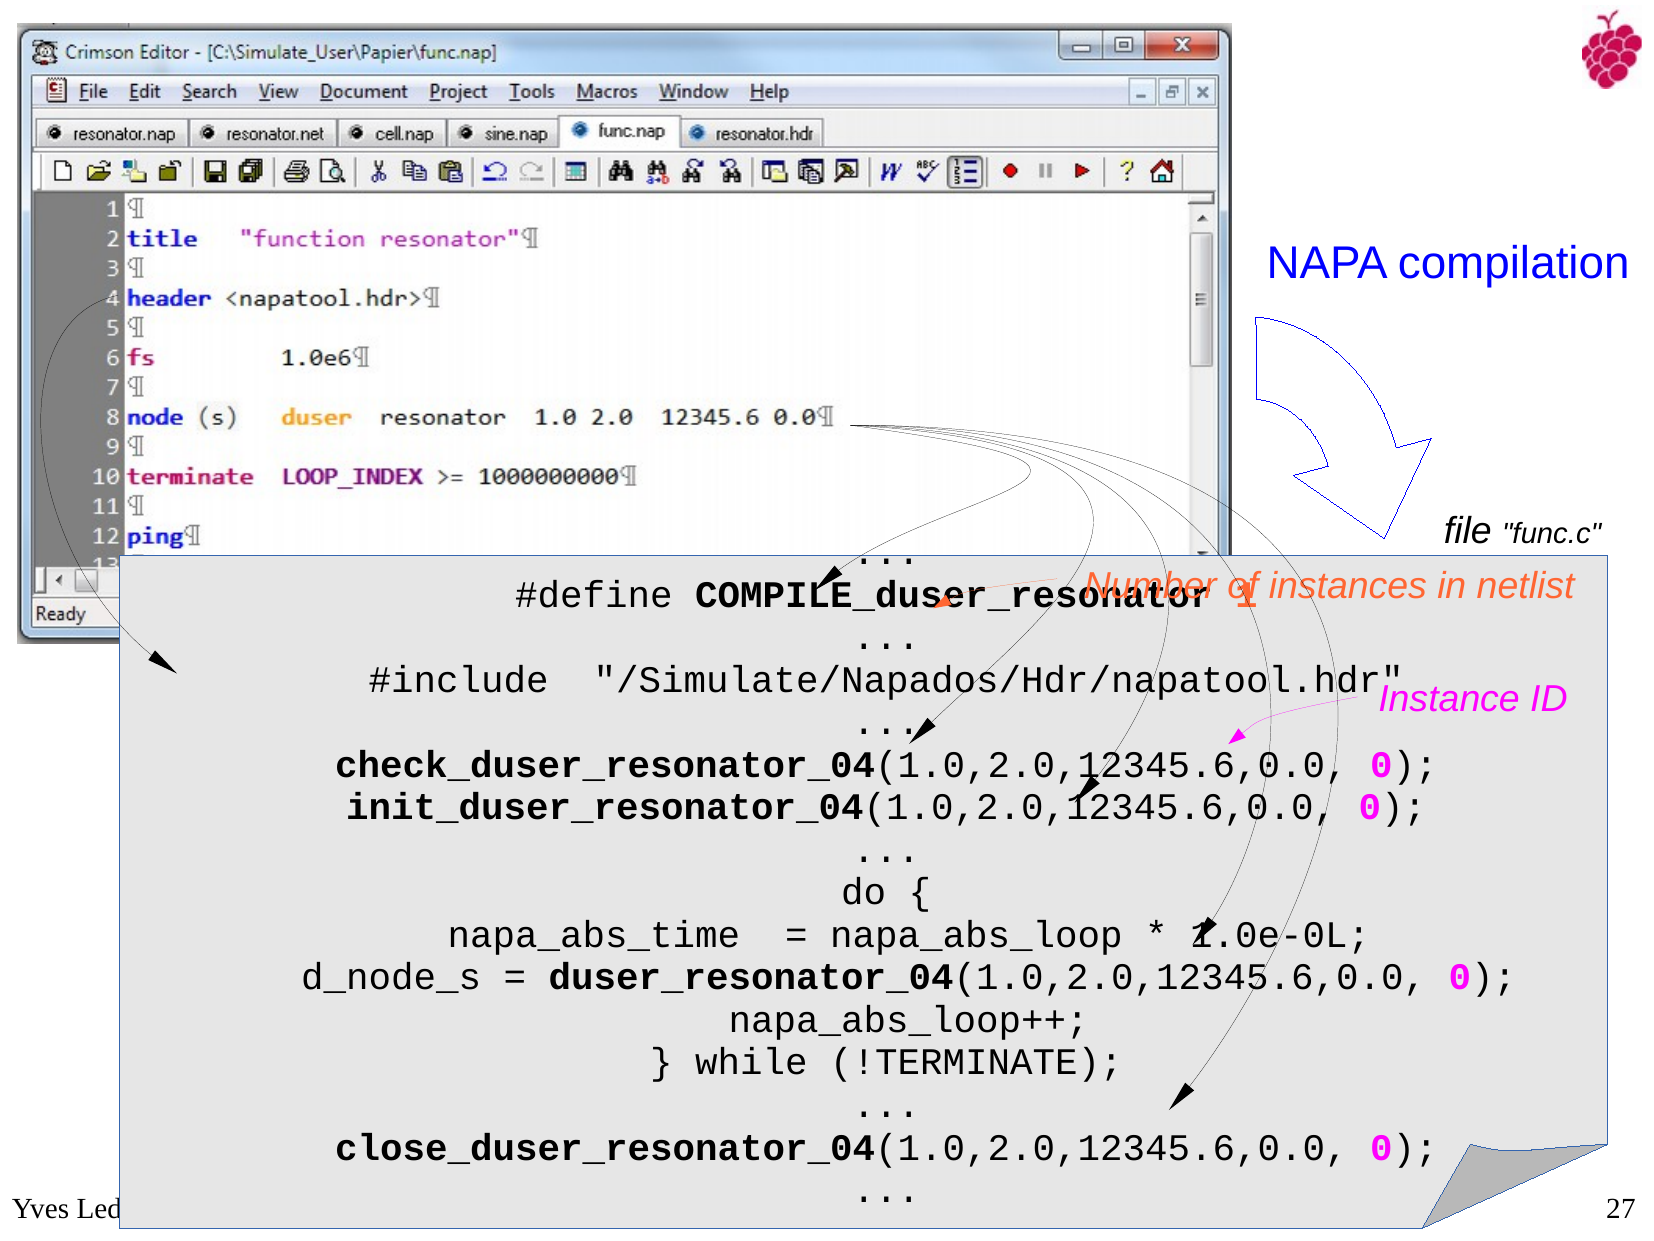

NAPA compilation
file "func.c"
 ...
 #define COMPILE_duser_resonator 1
 ...
 #include  "/Simulate/Napados/Hdr/napatool.hdr"
 ...
 check_duser_resonator_04(1.0,2.0,12345.6,0.0, 0);
 init_duser_resonator_04(1.0,2.0,12345.6,0.0, 0);
 ...
 do {
 napa_abs_time = napa_abs_loop * 1.0e-0L;
 d_node_s = duser_resonator_04(1.0,2.0,12345.6,0.0, 0);
 napa_abs_loop++;
 } while (!TERMINATE);
 ...
 close_duser_resonator_04(1.0,2.0,12345.6,0.0, 0);
 ...
Number of instances in netlist
Instance ID
Yves Leduc, Polytech Sophia
27